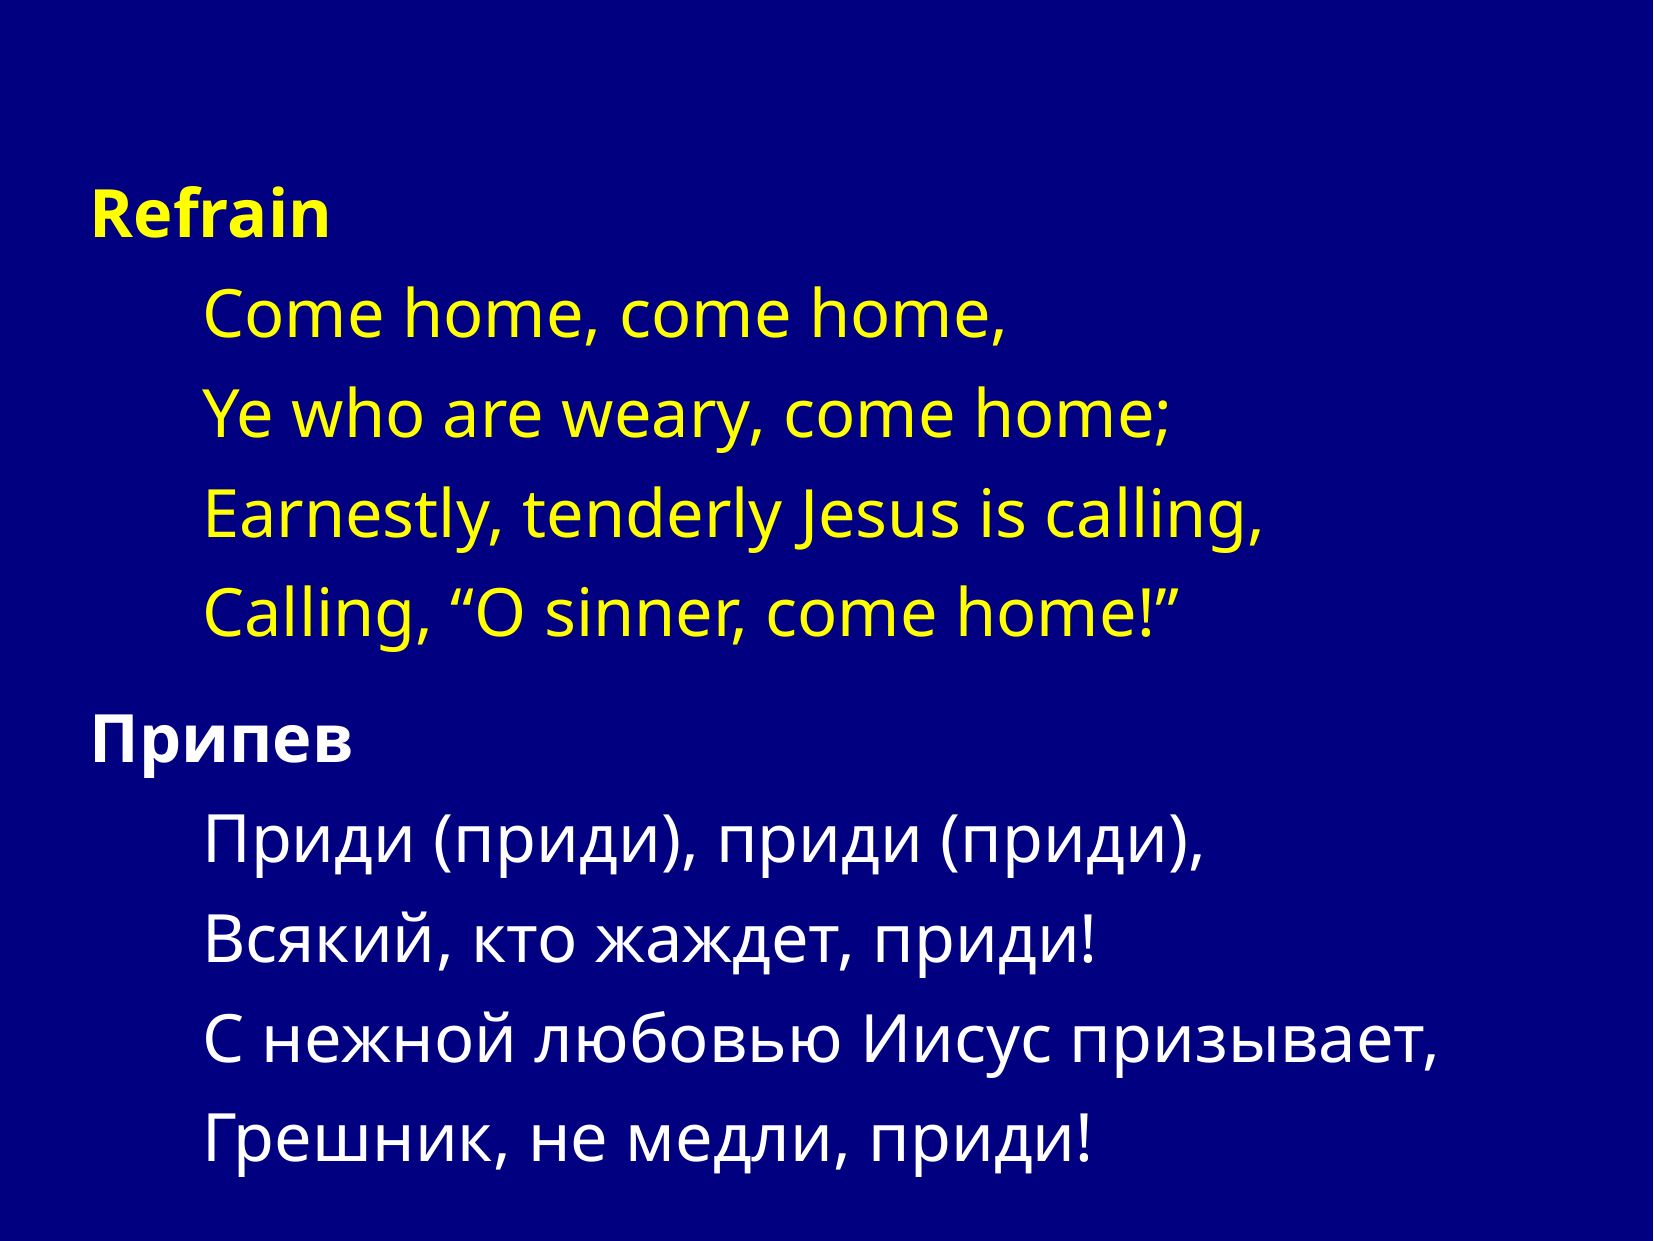

Refrain
	Come home, come home,
	Ye who are weary, come home;
	Earnestly, tenderly Jesus is calling,
	Calling, “O sinner, come home!”
Припев
	Приди (приди), приди (приди),
	Всякий, кто жаждет, приди!
	С нежной любовью Иисус призывает,
	Грешник, не медли, приди!